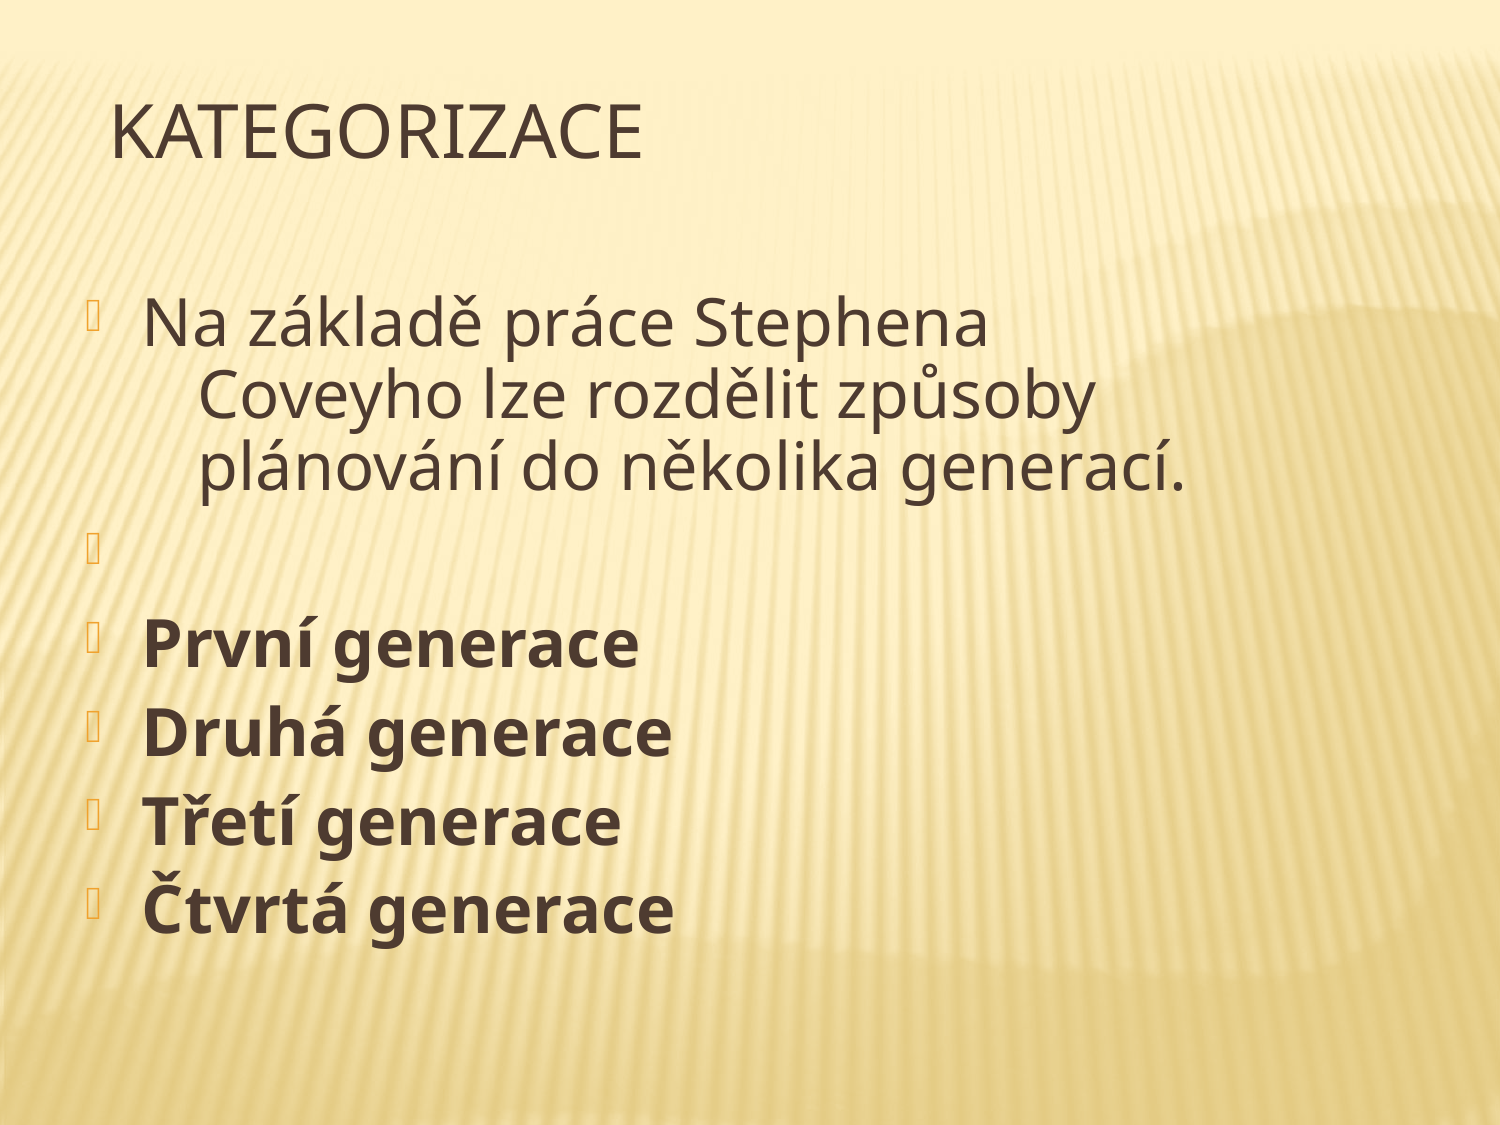

# Kategorizace
Na základě práce Stephena Coveyho lze rozdělit způsoby plánování do několika generací.
První generace
Druhá generace
Třetí generace
Čtvrtá generace